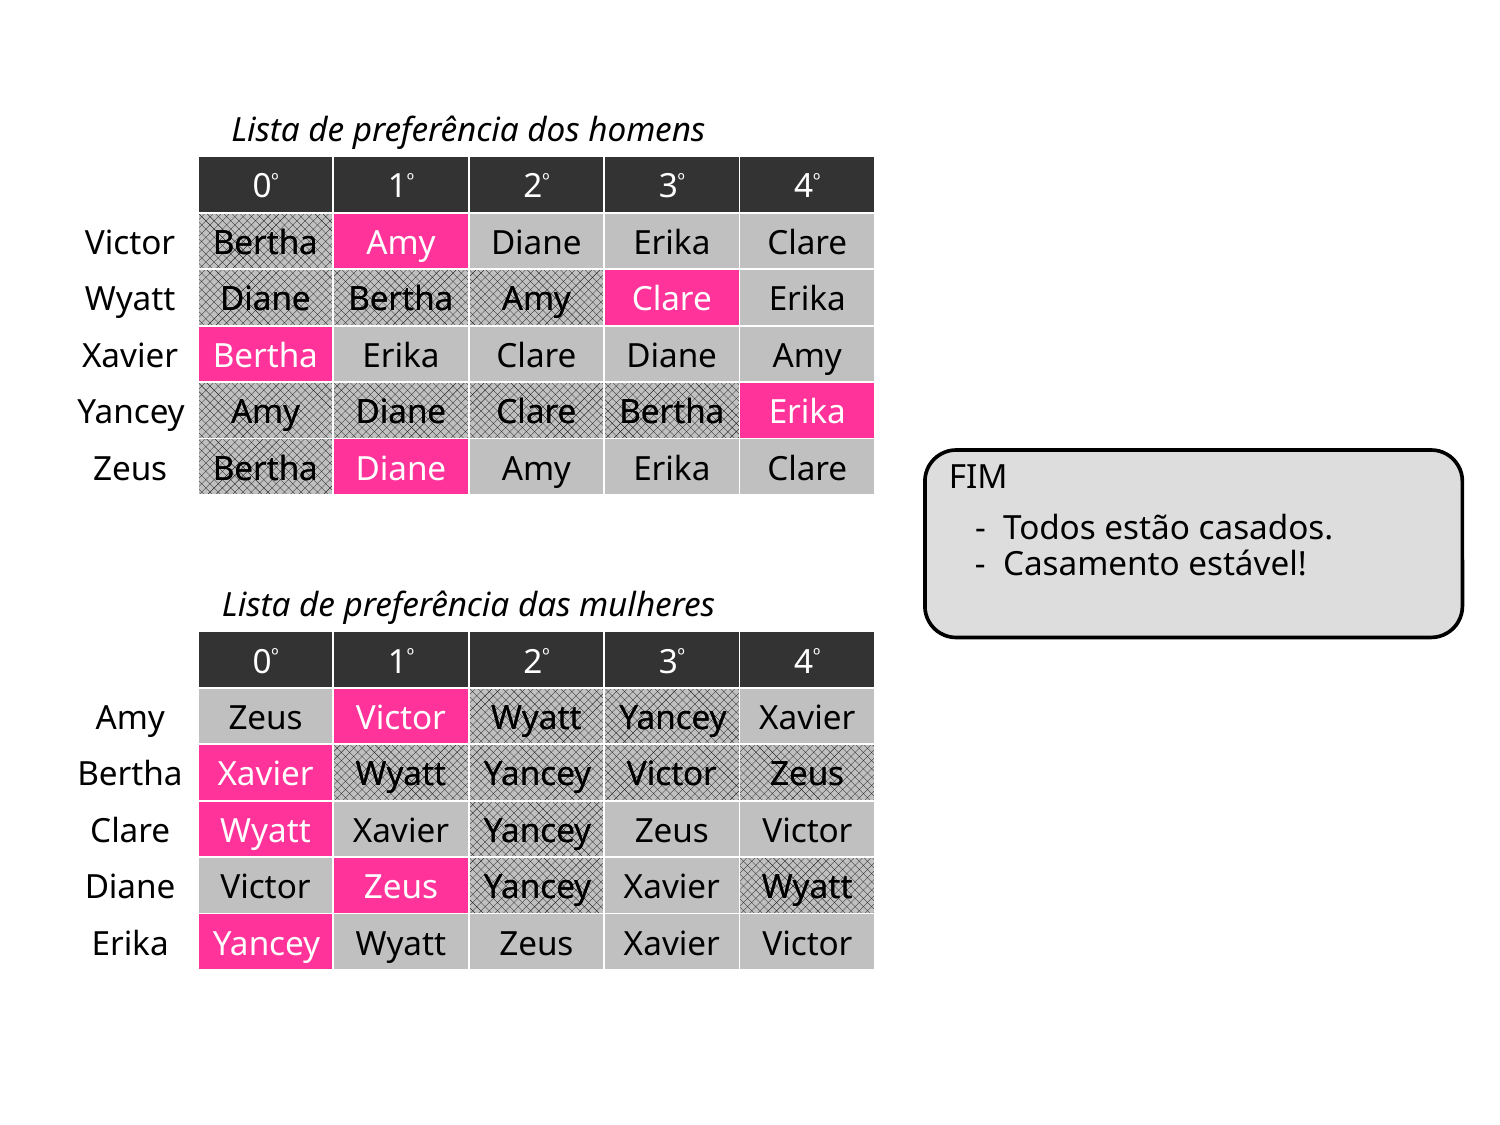

Bertha
Amy
Diane
Bertha
Amy
Clare
Bertha
Amy
Diane
Clare
Bertha
Erika
Bertha
Diane
Zeus
FIM
 - Todos estão casados.
 - Casamento estável!
Victor
Wyatt
Yancey
Xavier
Wyatt
Yancey
Victor
Zeus
Wyatt
Yancey
Yancey
Wyatt
Yancey